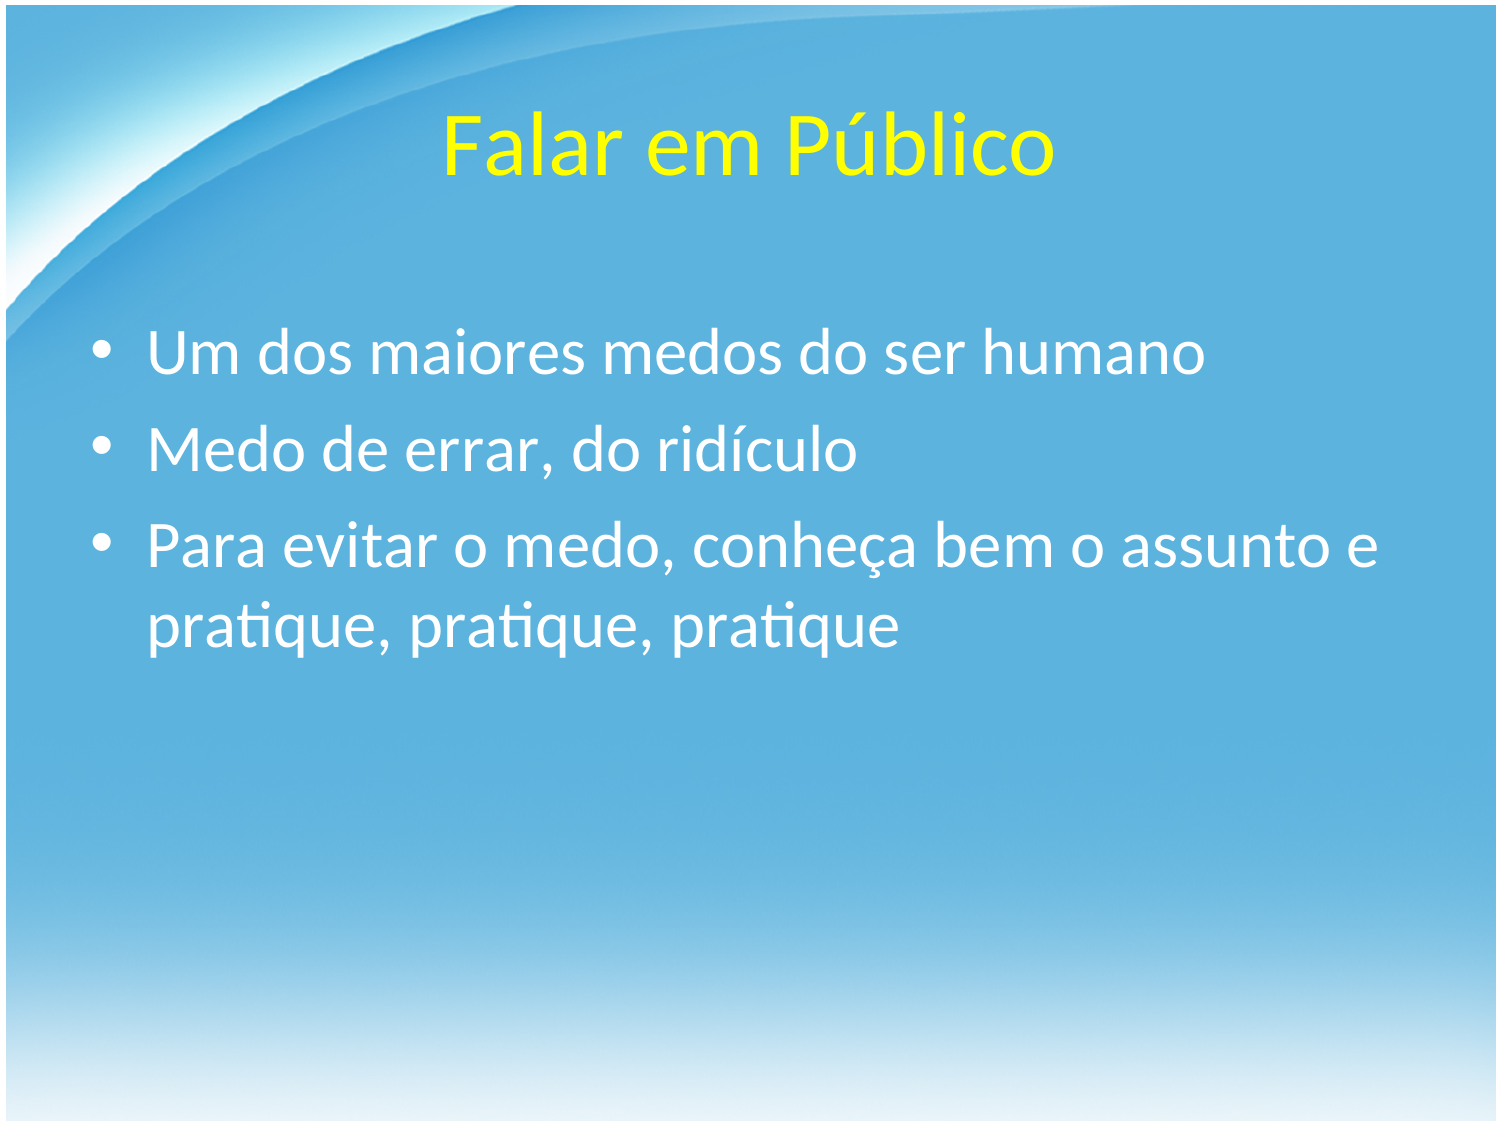

# Falar em Público
Um dos maiores medos do ser humano
Medo de errar, do ridículo
Para evitar o medo, conheça bem o assunto e pratique, pratique, pratique